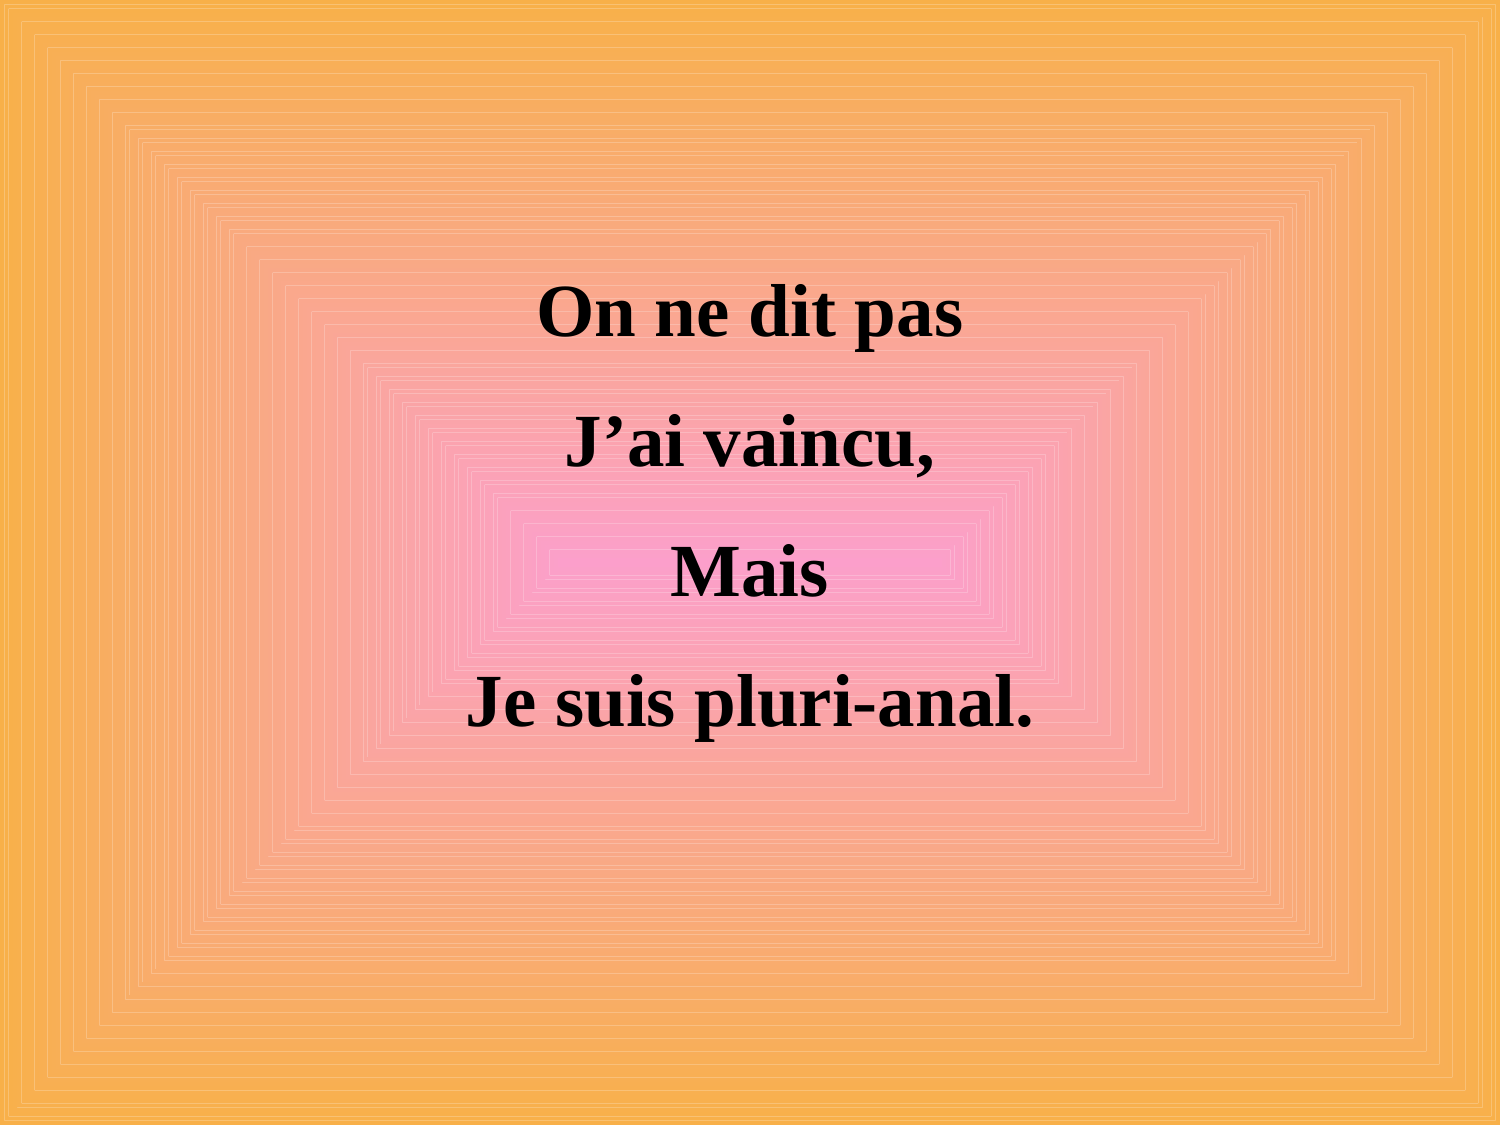

On ne dit pas
J’ai vaincu,
Mais
Je suis pluri-anal.